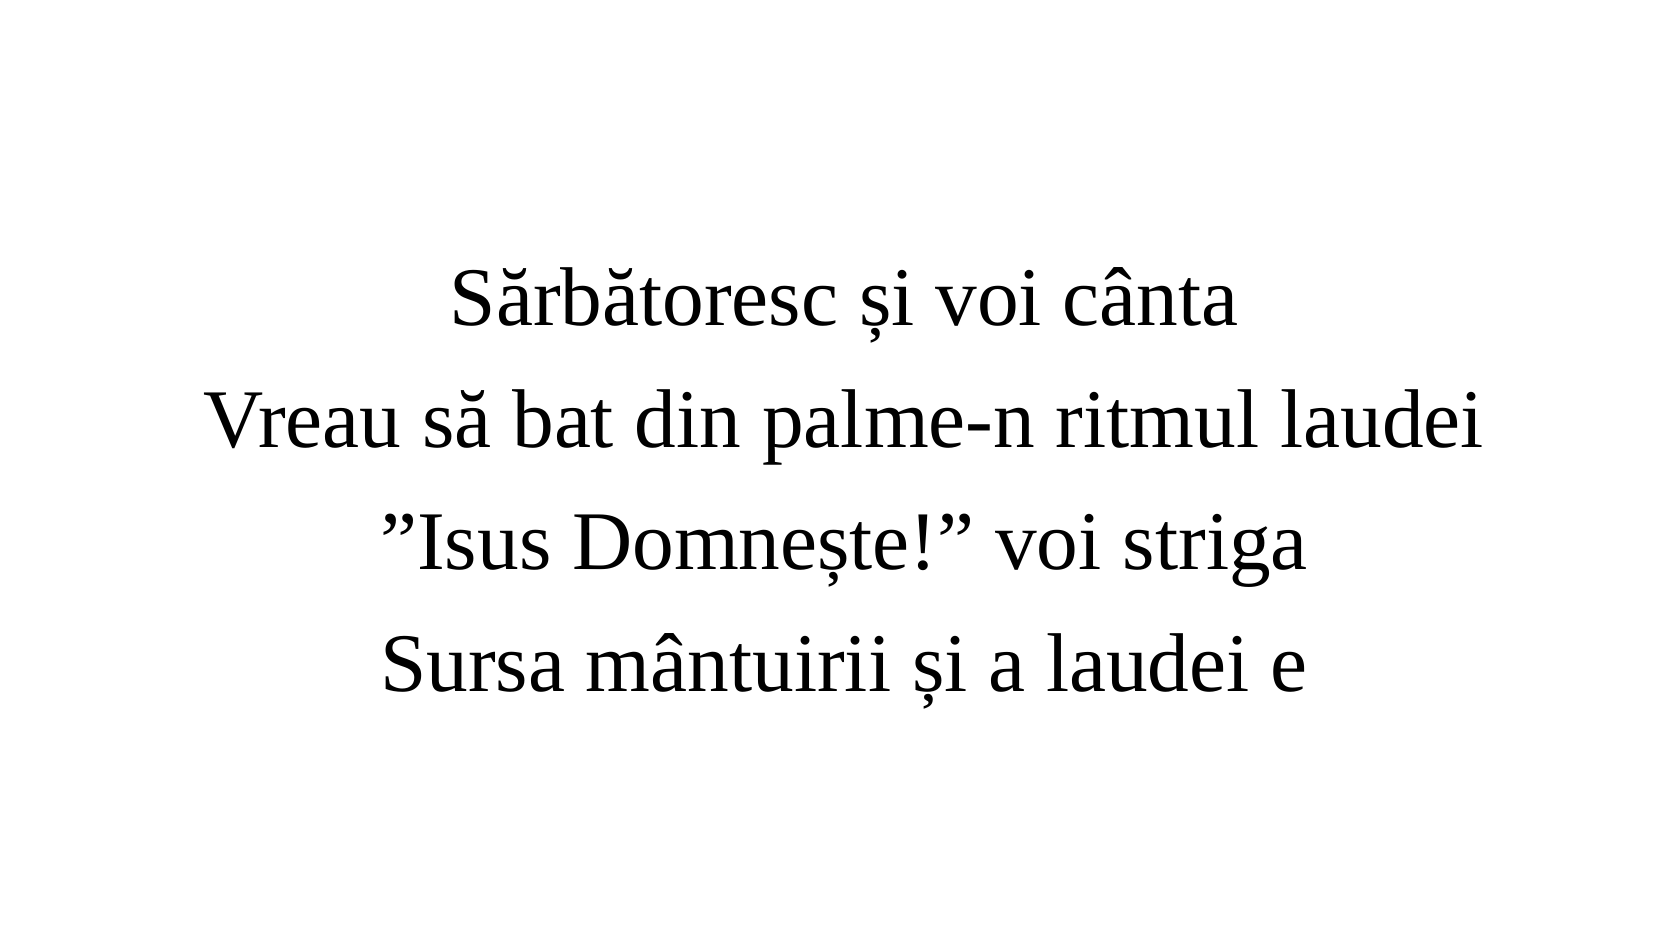

# Sărbătoresc și voi cânta
Vreau să bat din palme-n ritmul laudei
”Isus Domnește!” voi striga
Sursa mântuirii și a laudei e